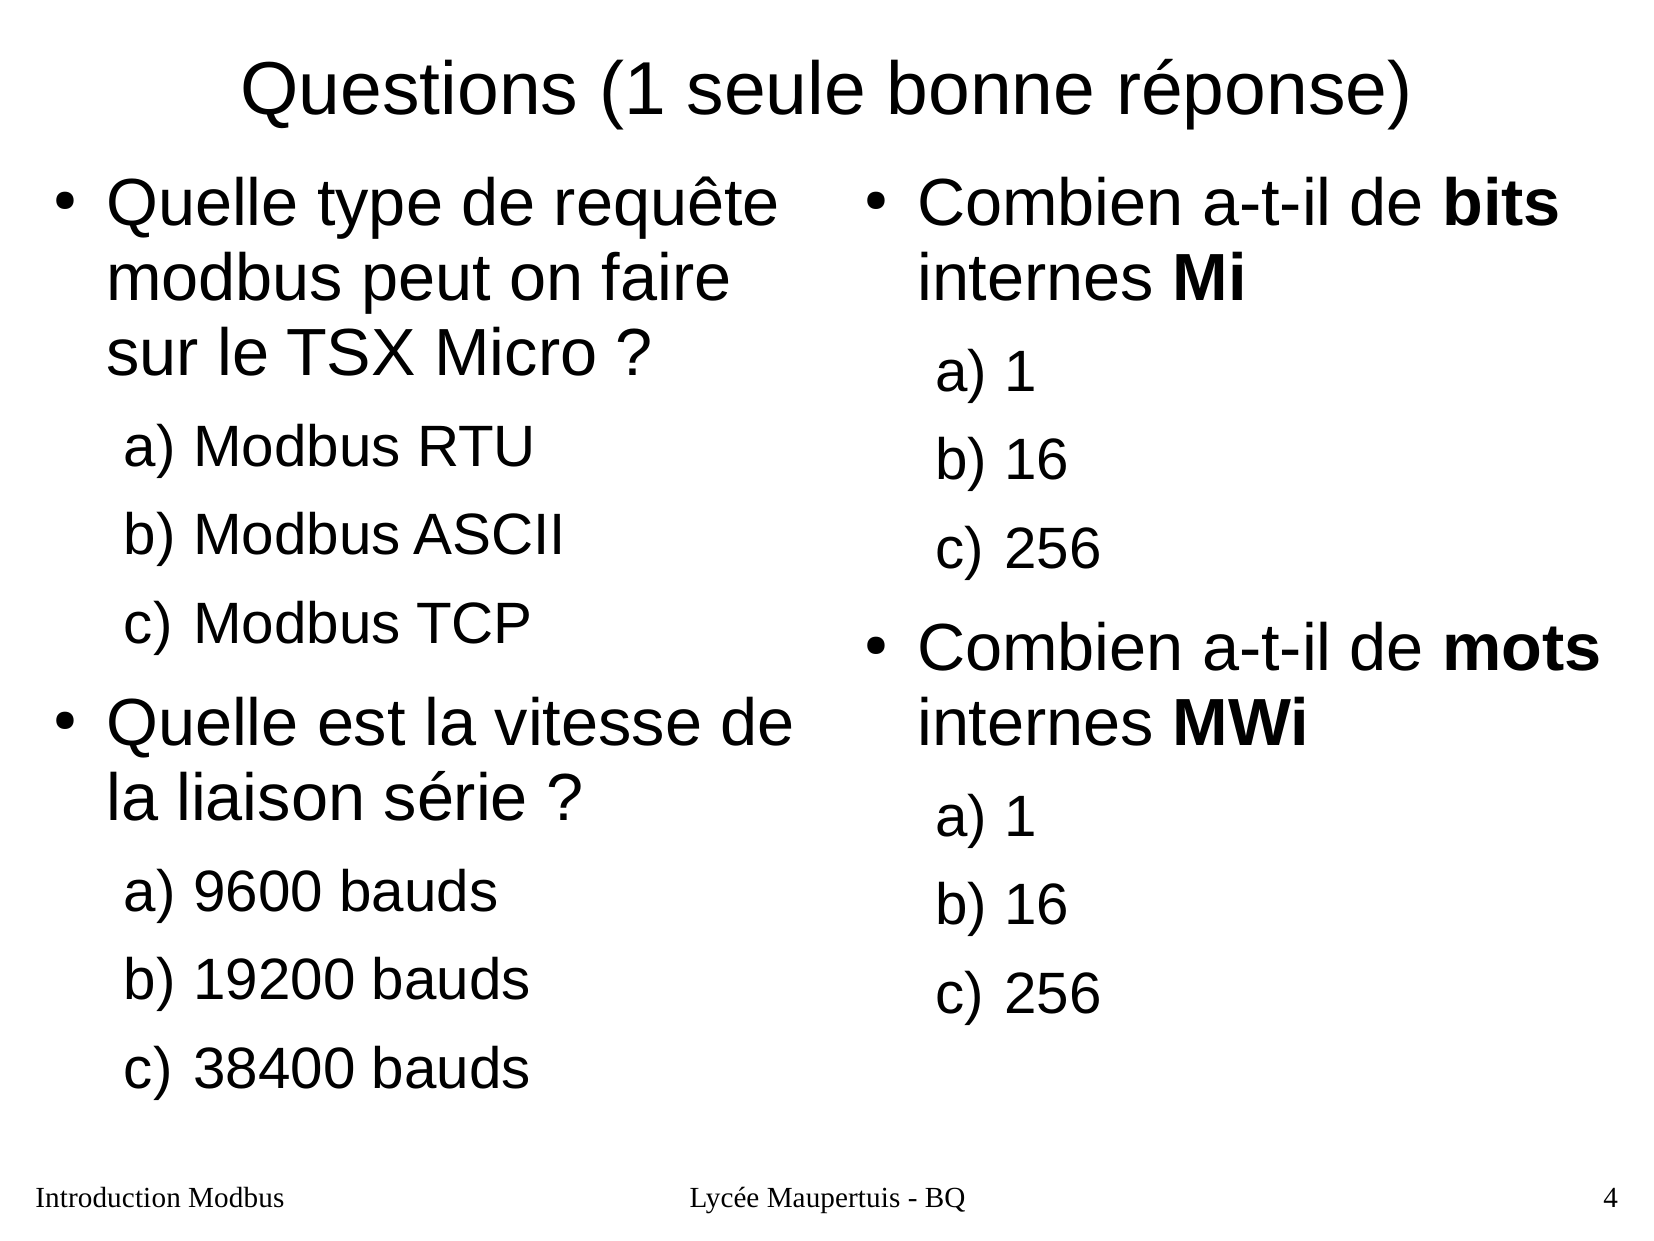

# Questions (1 seule bonne réponse)
Quelle type de requête modbus peut on faire sur le TSX Micro ?
 Modbus RTU
 Modbus ASCII
 Modbus TCP
Quelle est la vitesse de la liaison série ?
 9600 bauds
 19200 bauds
 38400 bauds
Combien a-t-il de bits internes Mi
 1
 16
 256
Combien a-t-il de mots internes MWi
 1
 16
 256
Introduction Modbus
Lycée Maupertuis - BQ
4